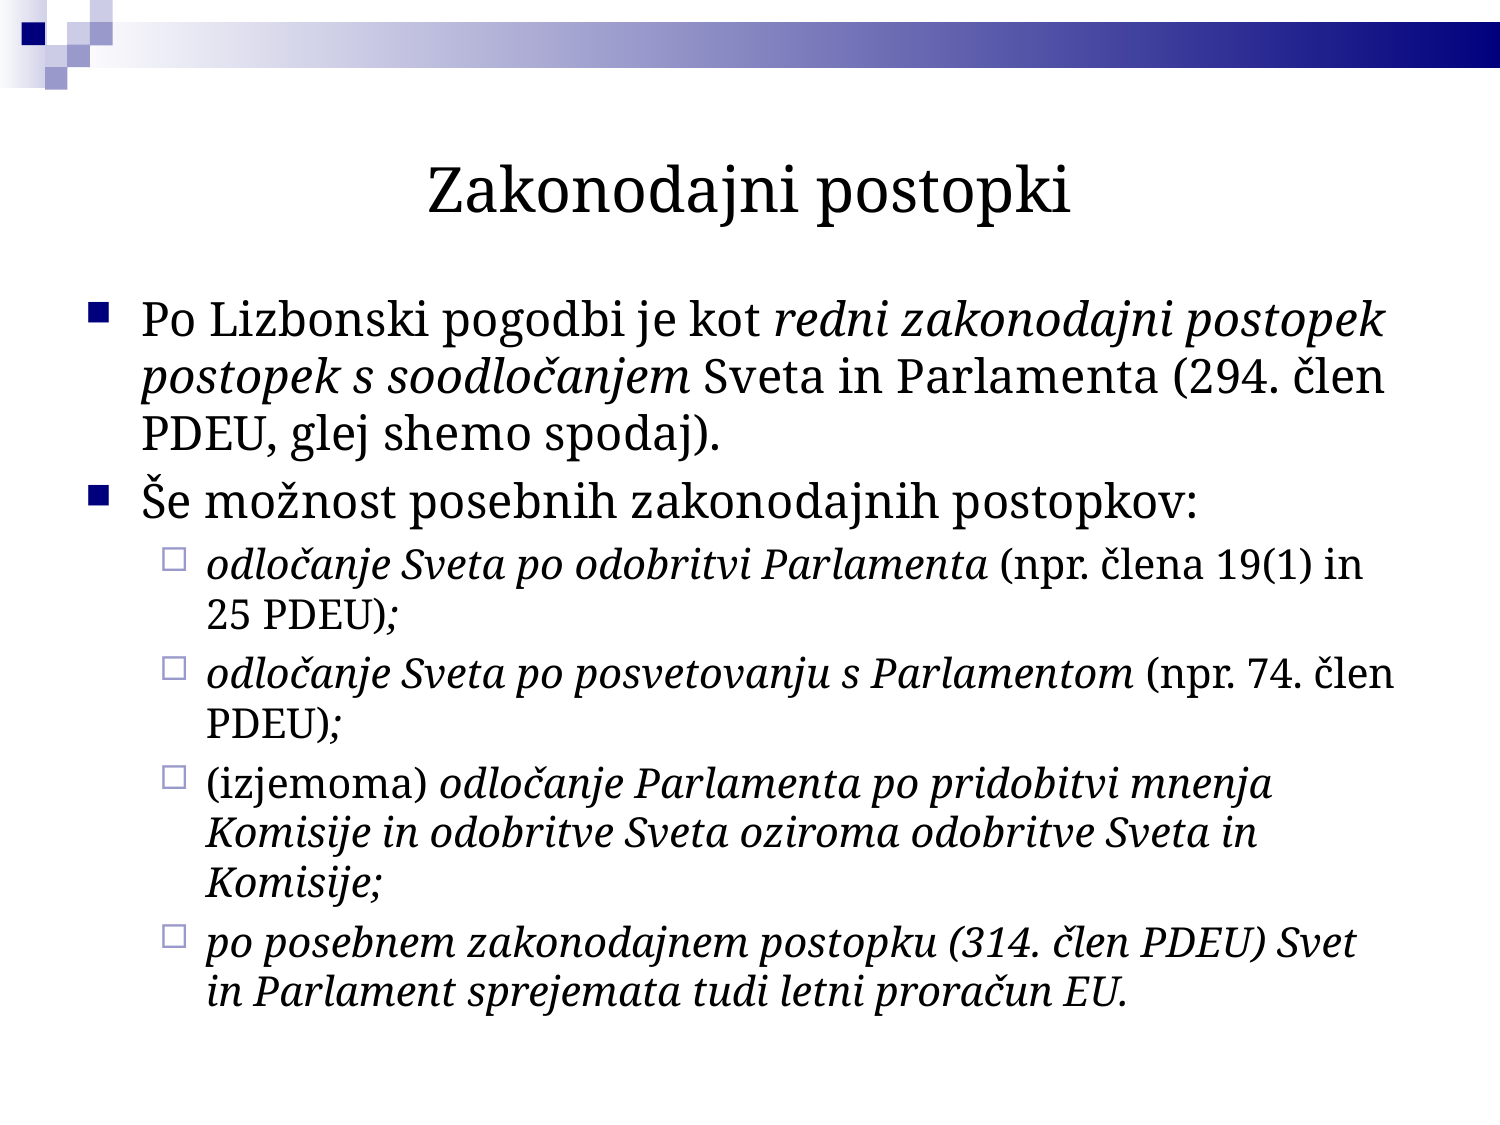

# Zakonodajni postopki
Po Lizbonski pogodbi je kot redni zakonodajni postopek postopek s soodločanjem Sveta in Parlamenta (294. člen PDEU, glej shemo spodaj).
Še možnost posebnih zakonodajnih postopkov:
odločanje Sveta po odobritvi Parlamenta (npr. člena 19(1) in 25 PDEU);
odločanje Sveta po posvetovanju s Parlamentom (npr. 74. člen PDEU);
(izjemoma) odločanje Parlamenta po pridobitvi mnenja Komisije in odobritve Sveta oziroma odobritve Sveta in Komisije;
po posebnem zakonodajnem postopku (314. člen PDEU) Svet in Parlament sprejemata tudi letni proračun EU.